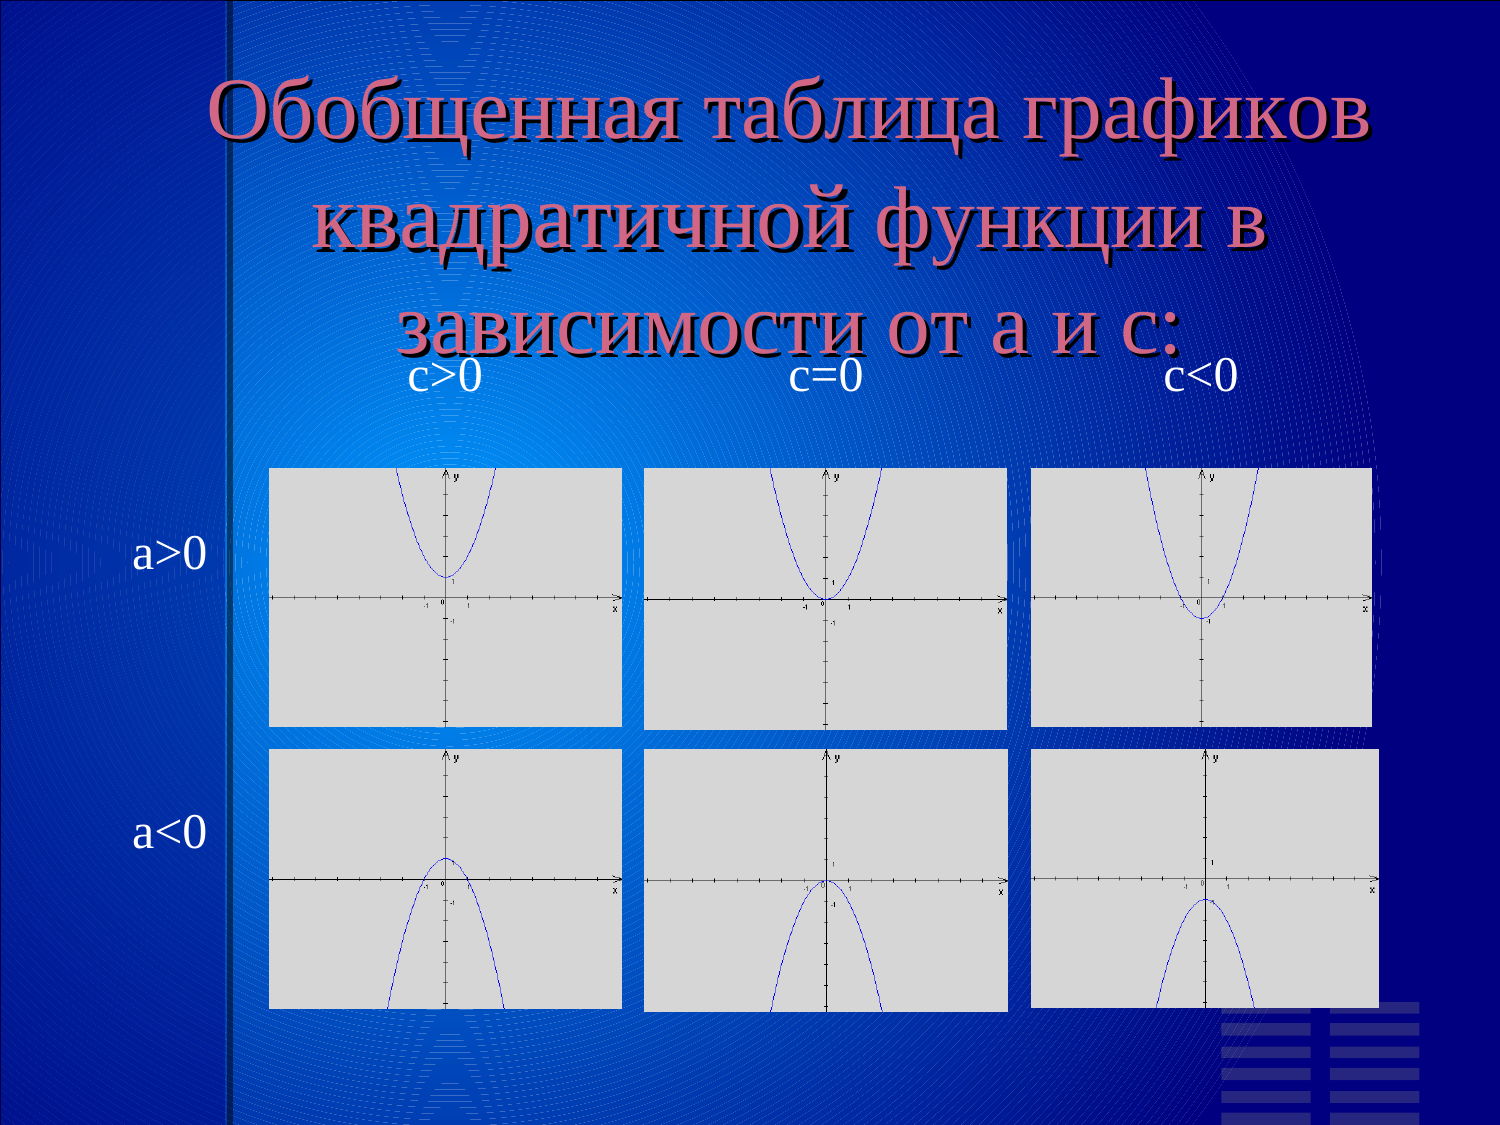

# Обобщенная таблица графиков квадратичной функции в зависимости от a и с:
| | c>0 | c=0 | c<0 |
| --- | --- | --- | --- |
| a>0 | | | |
| a<0 | | | |